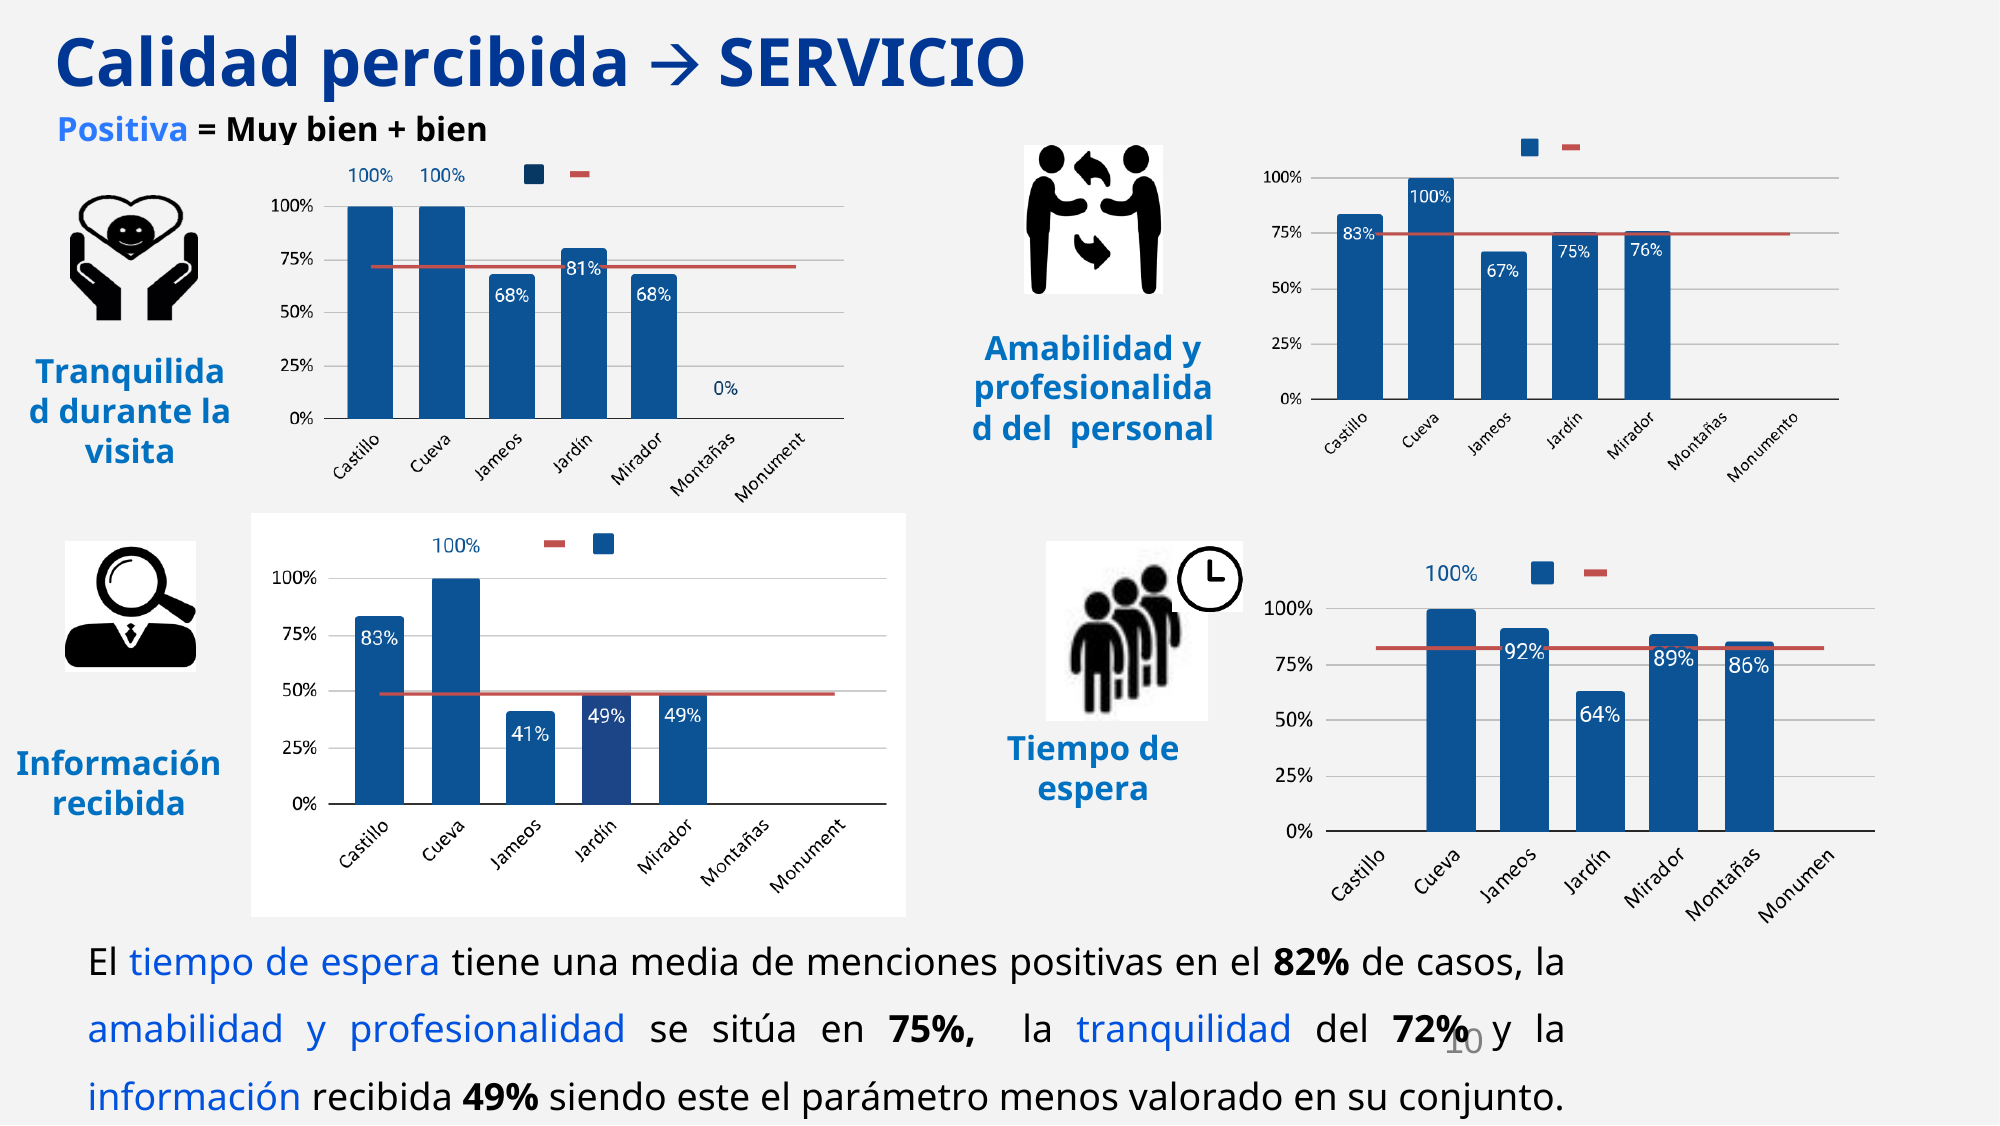

Calidad percibida 🡪 SERVICIO
Positiva = Muy bien + bien
Amabilidad y profesionalidad del personal
Tranquilidad durante la visita
Tiempo de espera
Información recibida
El tiempo de espera tiene una media de menciones positivas en el 82% de casos, la amabilidad y profesionalidad se sitúa en 75%, la tranquilidad del 72% y la información recibida 49% siendo este el parámetro menos valorado en su conjunto.